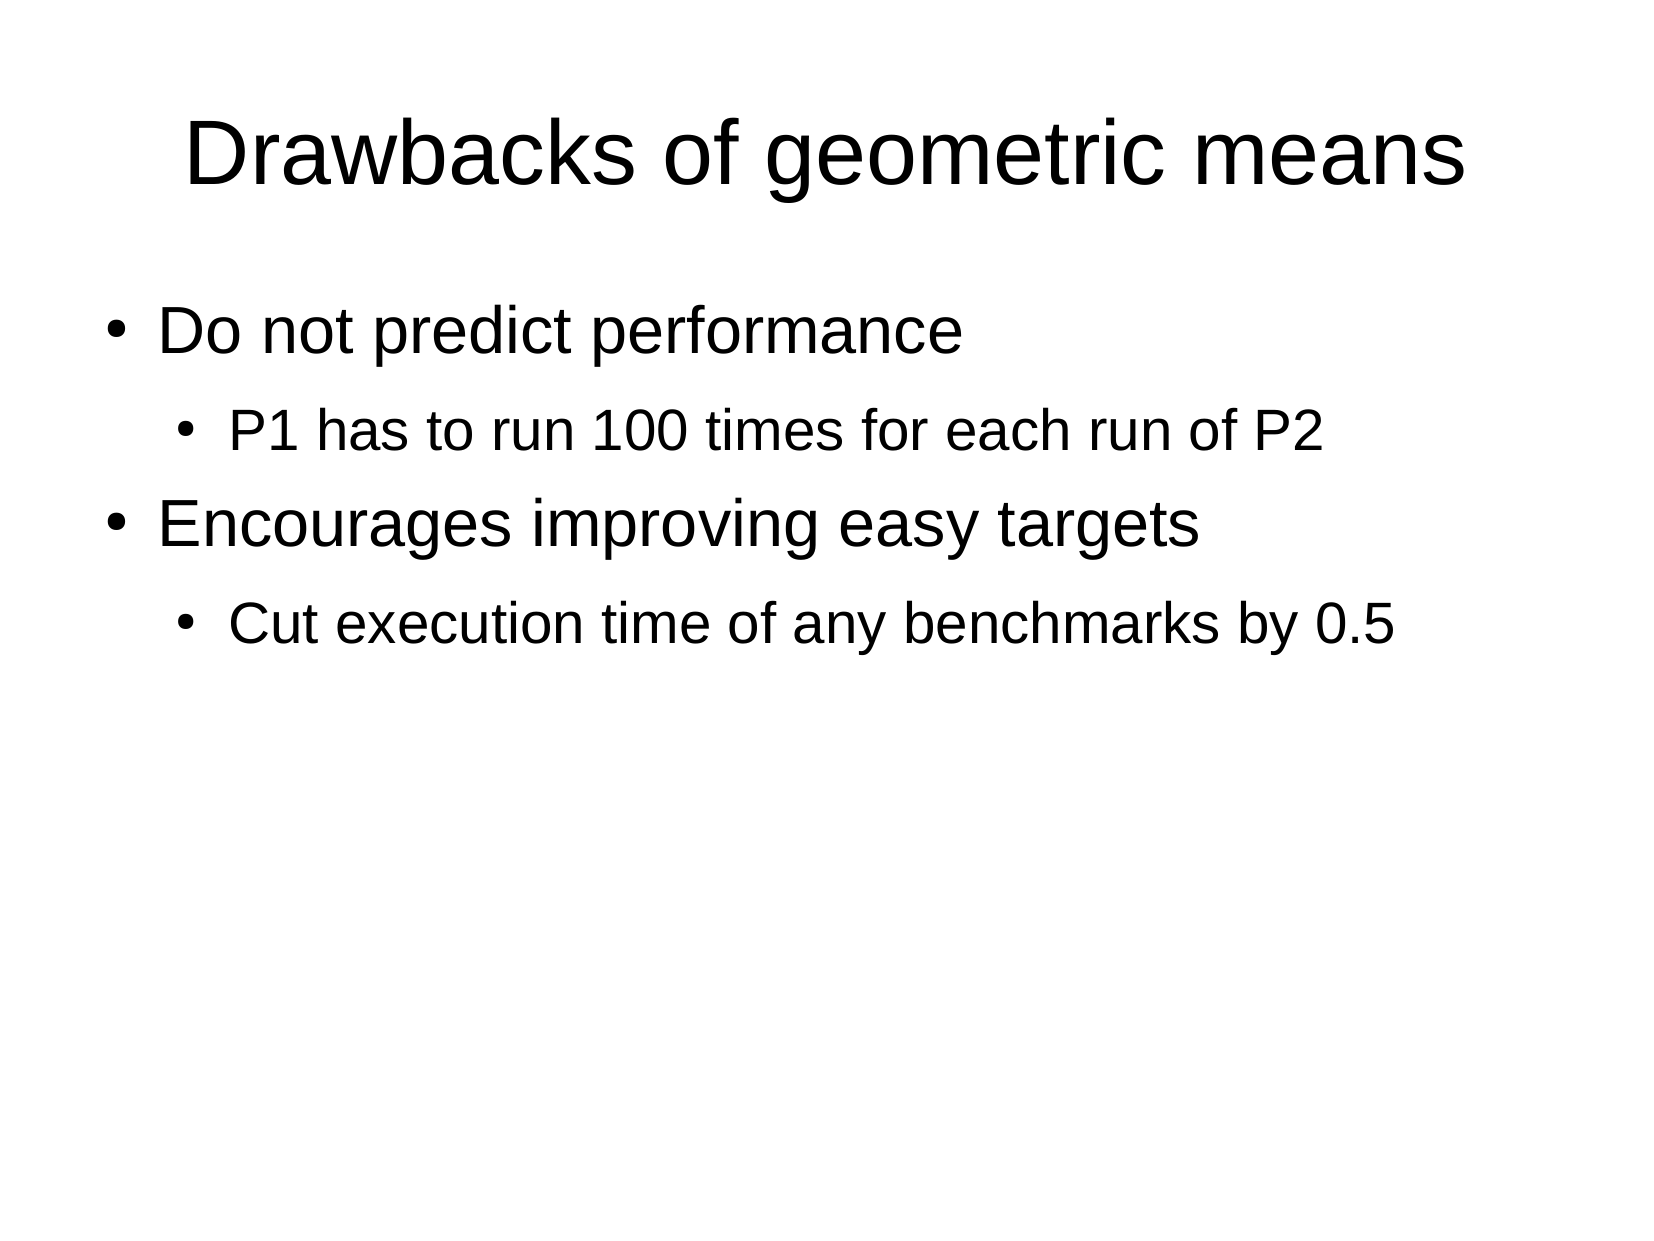

# Drawbacks of geometric means
Do not predict performance
P1 has to run 100 times for each run of P2
Encourages improving easy targets
Cut execution time of any benchmarks by 0.5